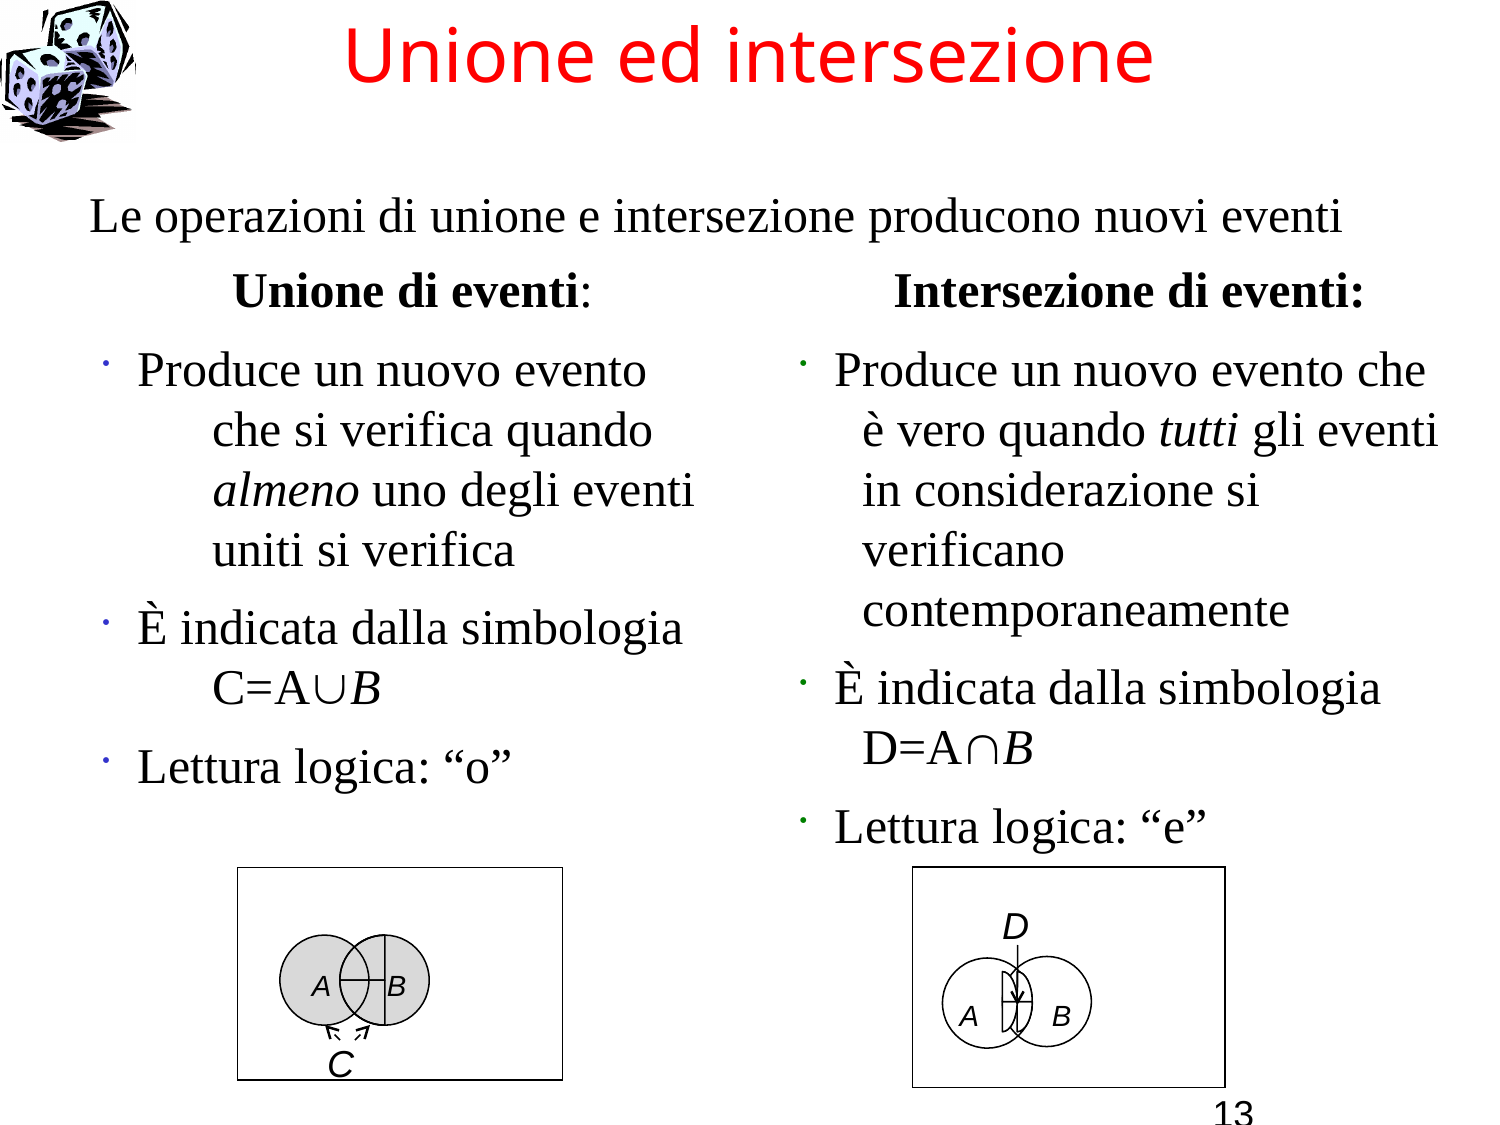

# Unione ed intersezione
Le operazioni di unione e intersezione producono nuovi eventi
Unione di eventi:
Produce un nuovo evento che si verifica quando almeno uno degli eventi uniti si verifica
È indicata dalla simbologia C=AB
Lettura logica: “o”
Intersezione di eventi:
Produce un nuovo evento che è vero quando tutti gli eventi in considerazione si verificano contemporaneamente
È indicata dalla simbologia D=AB
Lettura logica: “e”
D
A
B
A
B
C